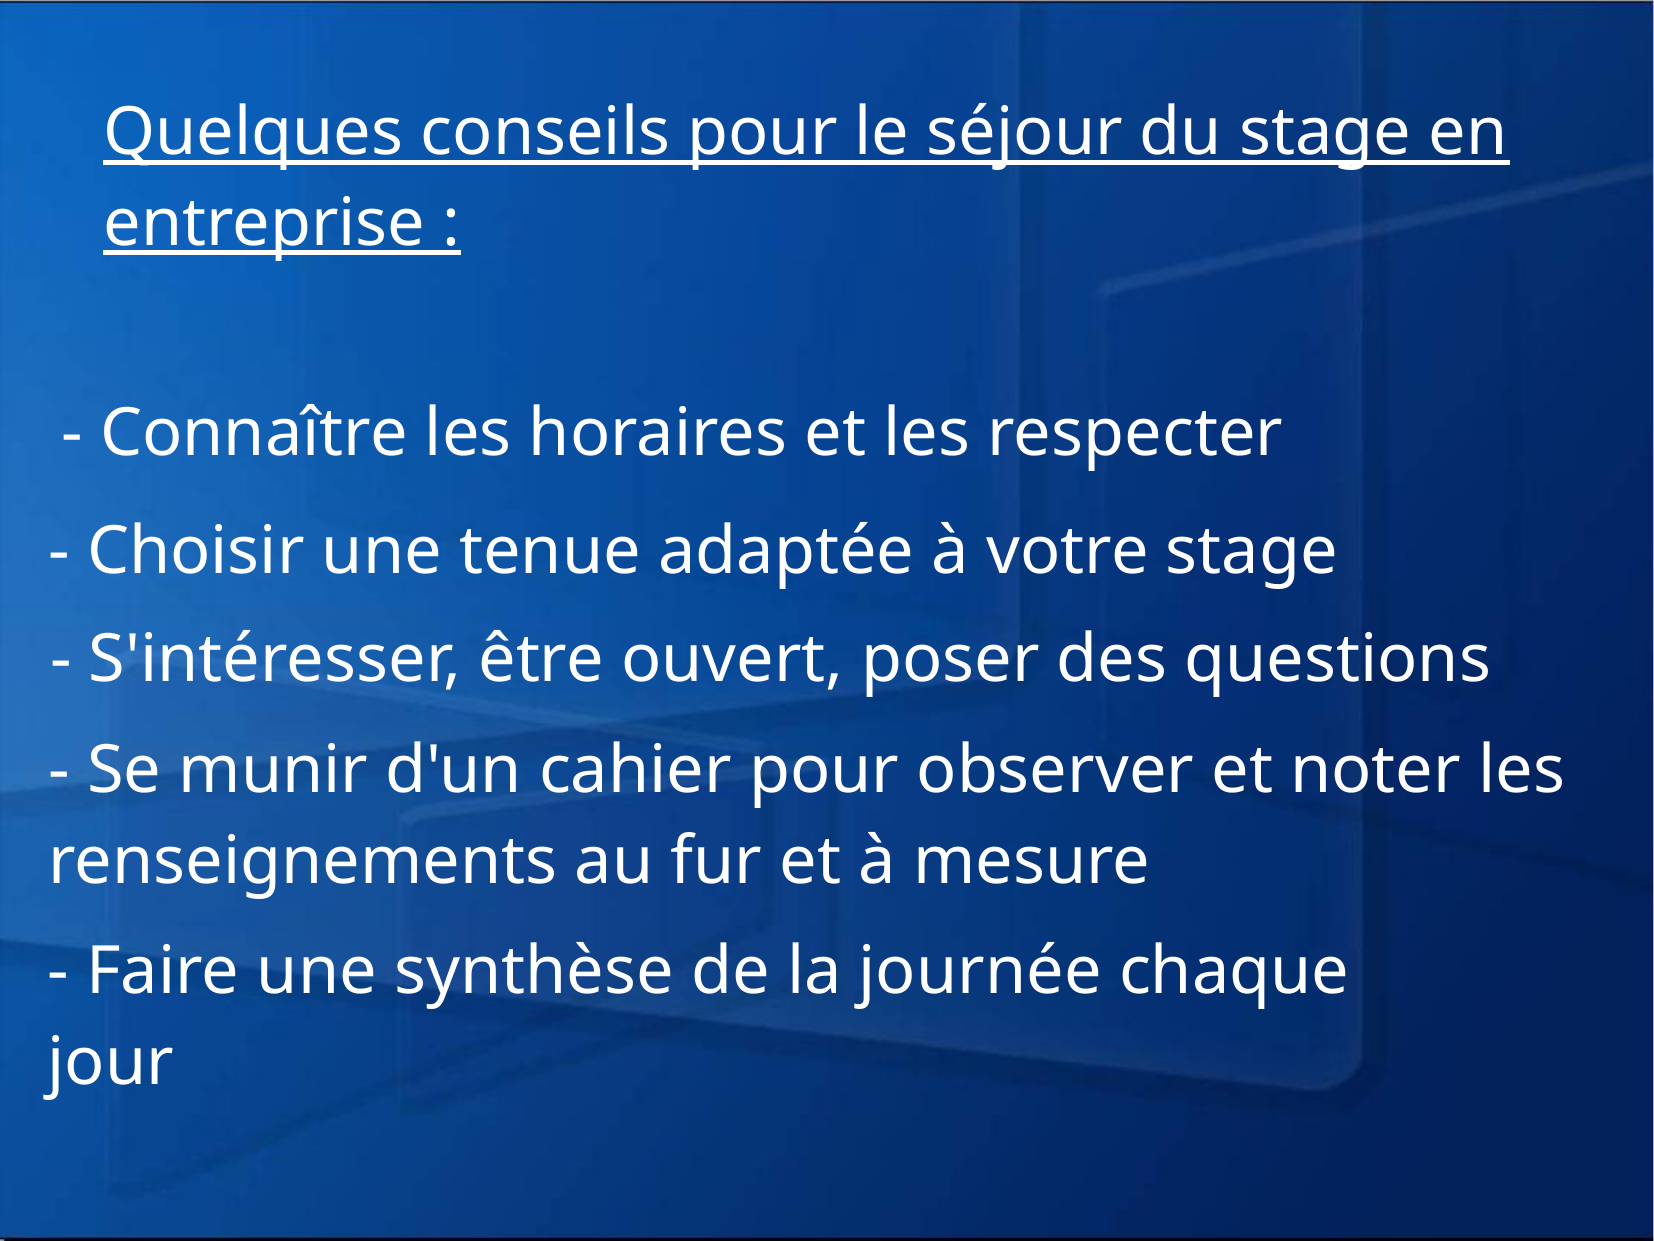

Quelques conseils pour le séjour du stage en entreprise :
- Connaître les horaires et les respecter
- Choisir une tenue adaptée à votre stage
- S'intéresser, être ouvert, poser des questions
- Se munir d'un cahier pour observer et noter les renseignements au fur et à mesure
- Faire une synthèse de la journée chaque jour